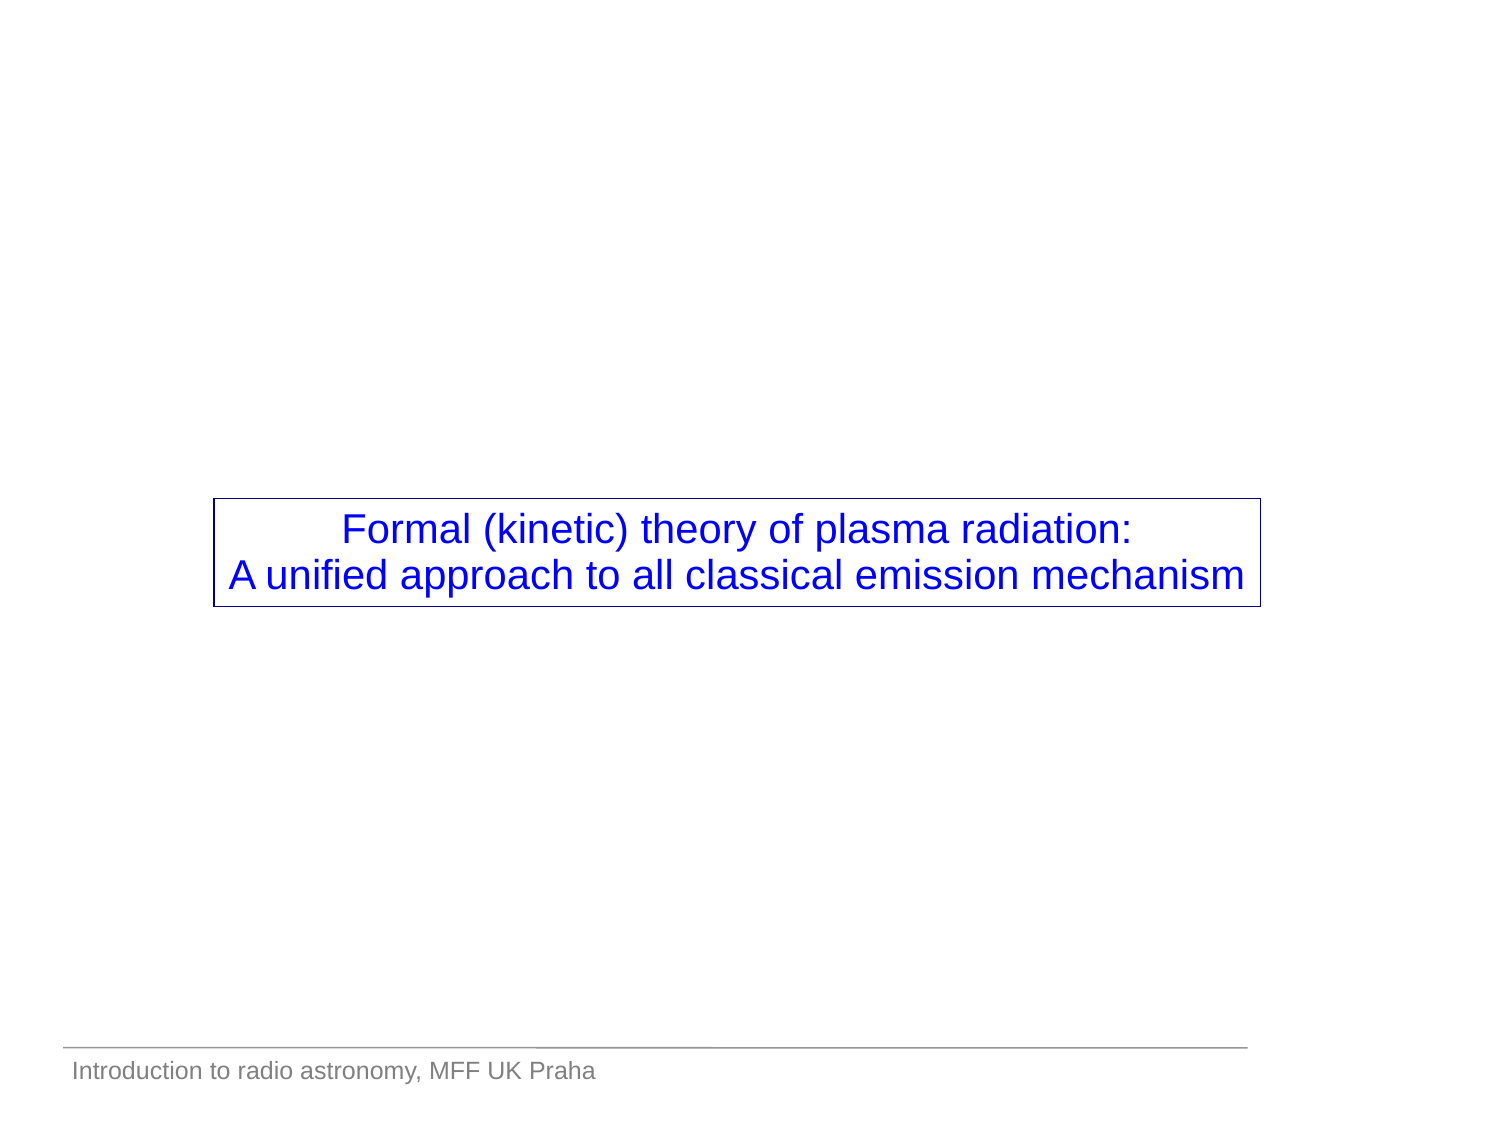

Formal (kinetic) theory of plasma radiation:
A unified approach to all classical emission mechanism
Introduction to radio astronomy